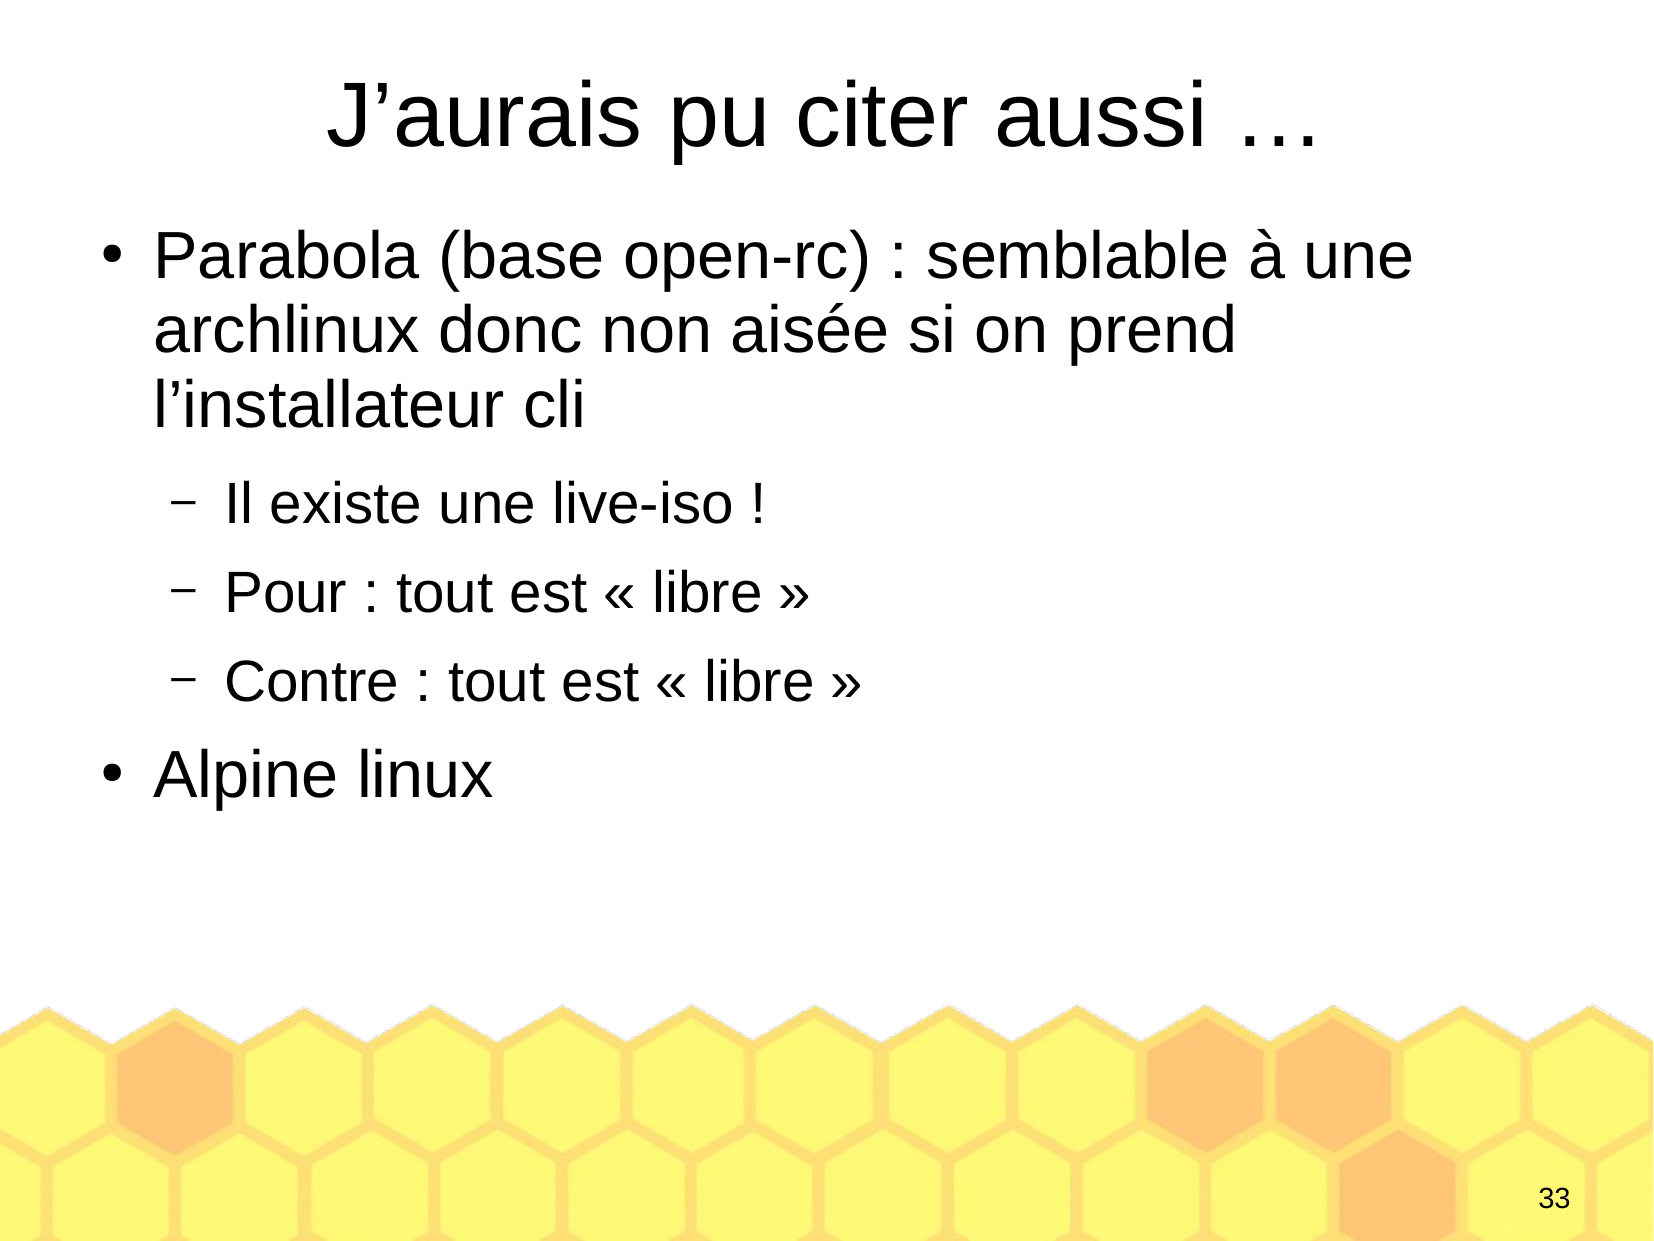

# J’aurais pu citer aussi …
Parabola (base open-rc) : semblable à une archlinux donc non aisée si on prend l’installateur cli
Il existe une live-iso !
Pour : tout est « libre »
Contre : tout est « libre »
Alpine linux
33